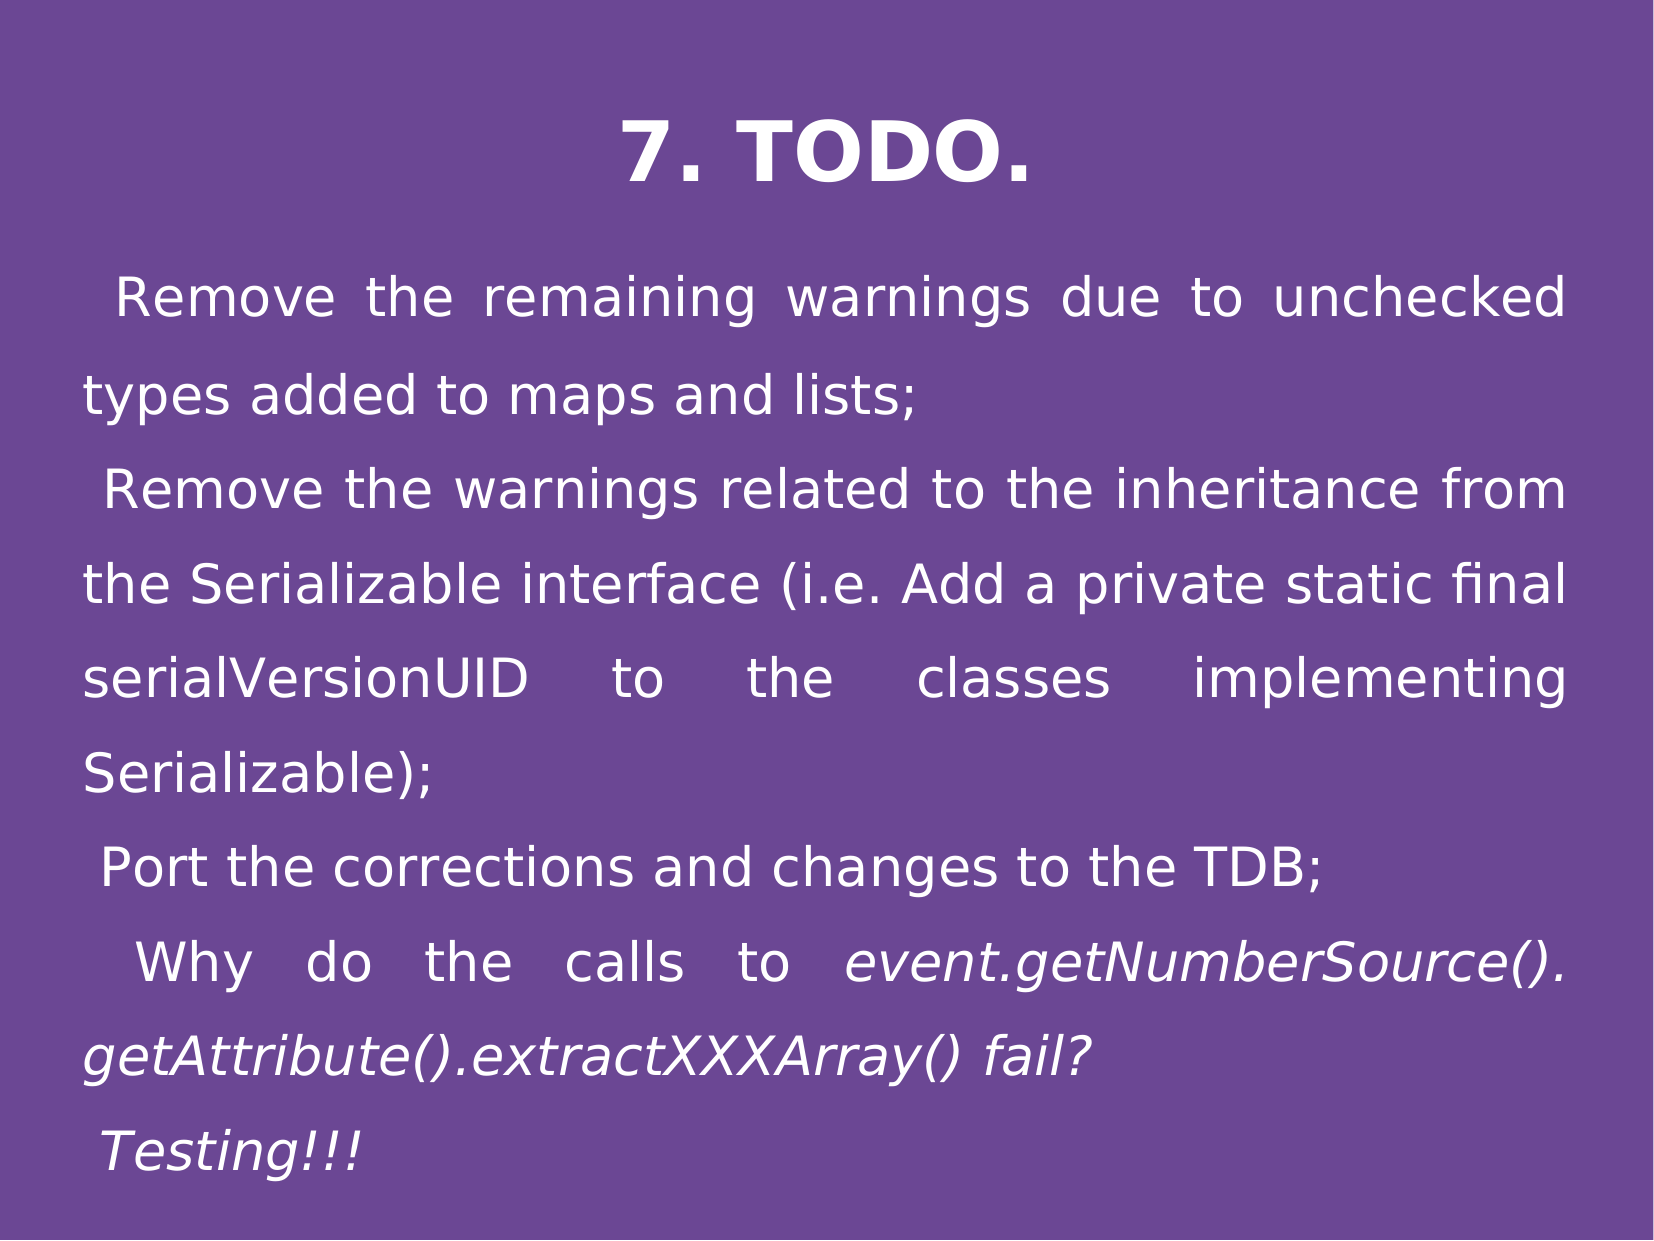

# 7. TODO.
 Remove the remaining warnings due to unchecked types added to maps and lists;
 Remove the warnings related to the inheritance from the Serializable interface (i.e. Add a private static final serialVersionUID to the classes implementing Serializable);
 Port the corrections and changes to the TDB;
 Why do the calls to event.getNumberSource(). getAttribute().extractXXXArray() fail?
 Testing!!!